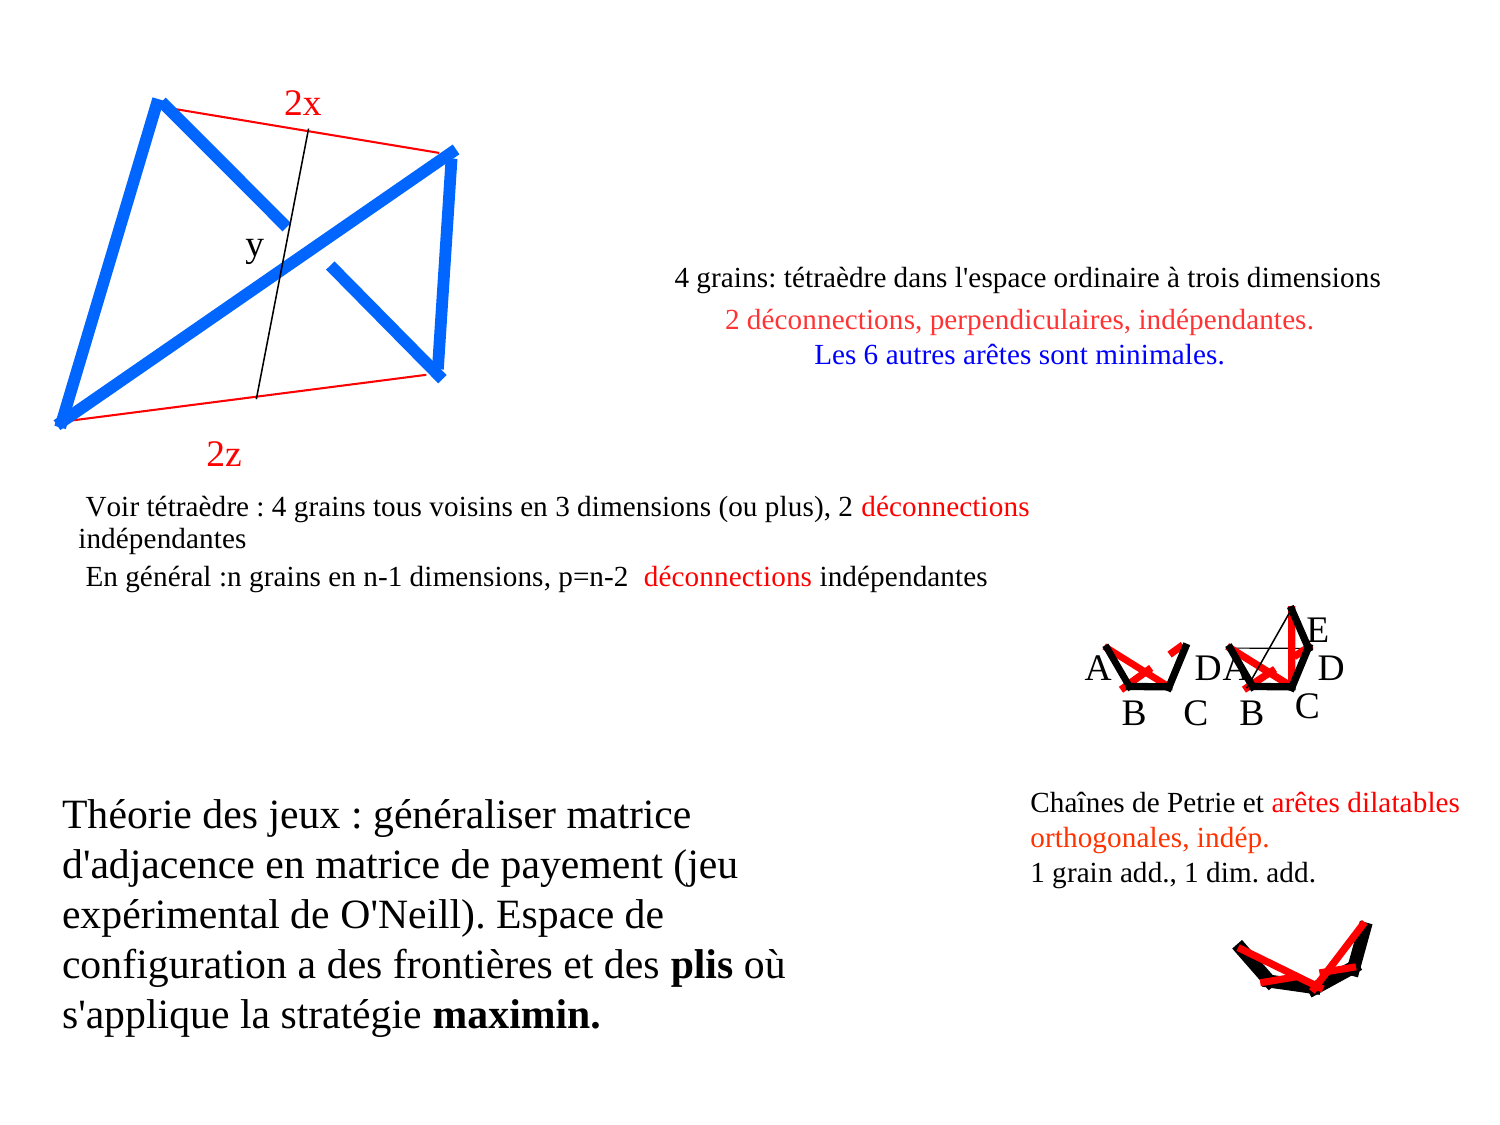

2x
# 4 grains: tétraèdre dans l'espace ordinaire à trois dimensions 2 déconnections, perpendiculaires, indépendantes. Les 6 autres arêtes sont minimales.
y
 Voir tétraèdre : 4 grains tous voisins en 3 dimensions (ou plus), 2 déconnections indépendantes
 En général :n grains en n-1 dimensions, p=n-2 déconnections indépendantes
2z
E
A
D
A
D
C
B
C
B
Chaînes de Petrie et arêtes dilatables orthogonales, indép.
1 grain add., 1 dim. add.
Théorie des jeux : généraliser matrice d'adjacence en matrice de payement (jeu expérimental de O'Neill). Espace de configuration a des frontières et des plis où s'applique la stratégie maximin.